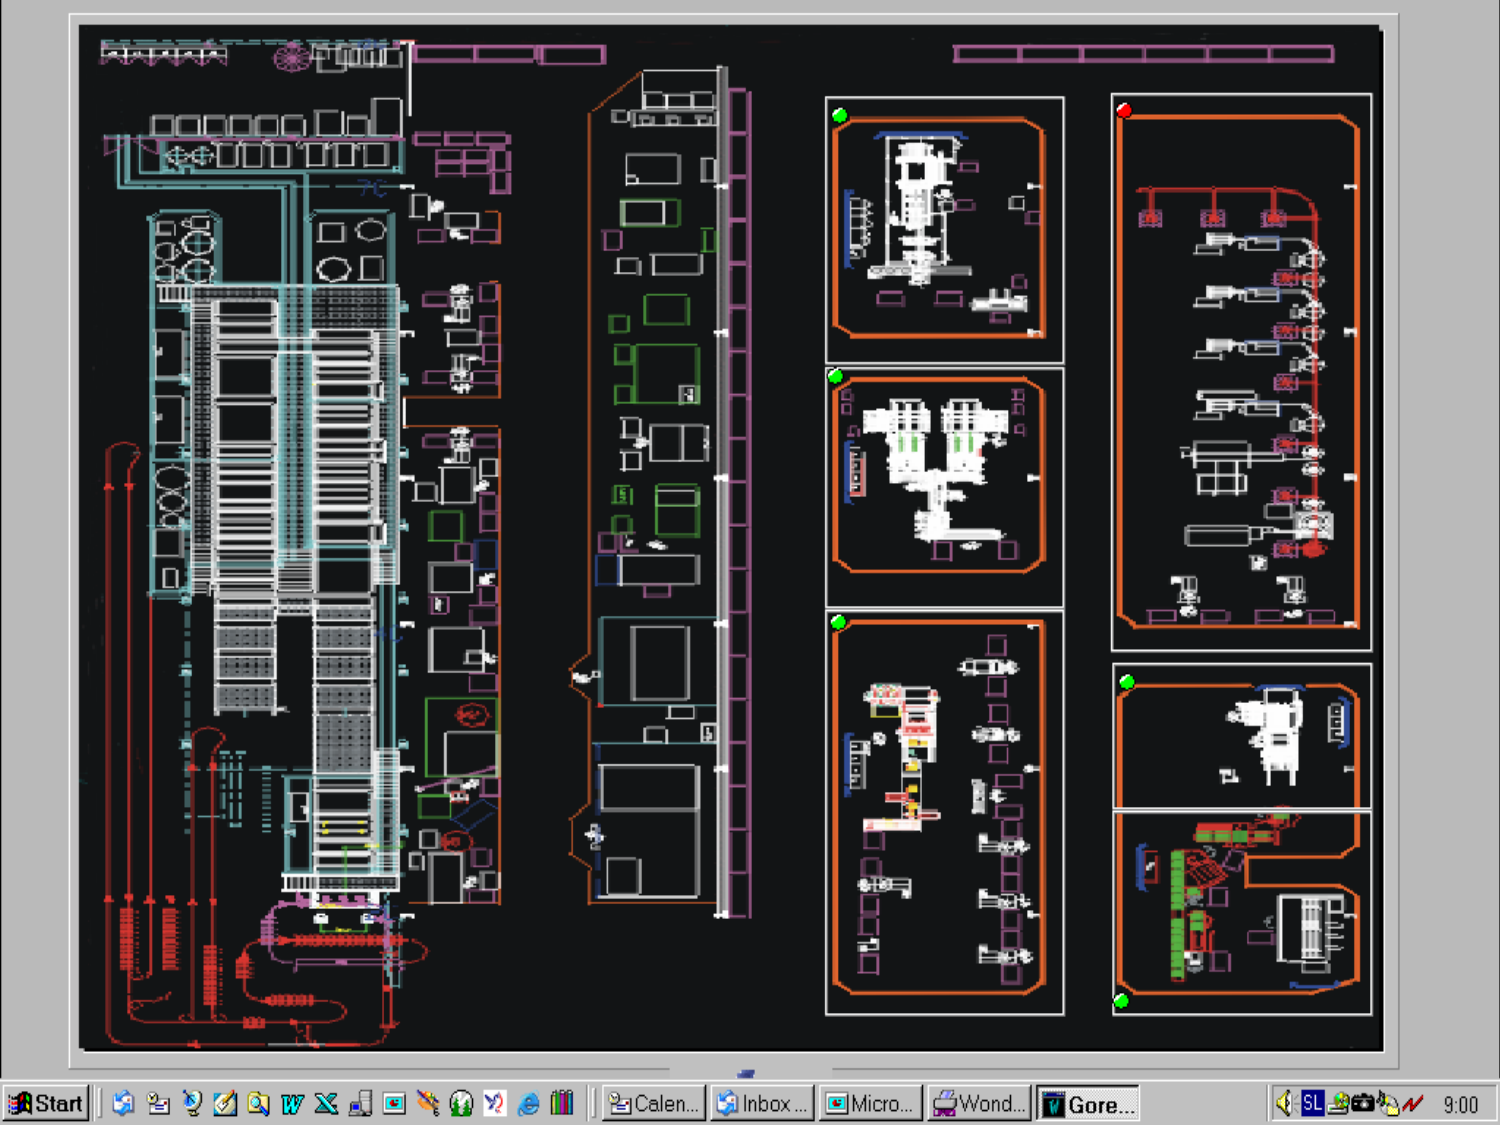

MES - Primer vizualizacije proizvodnega procesa manjše tovarne
April 2002
RVP2 MES
12